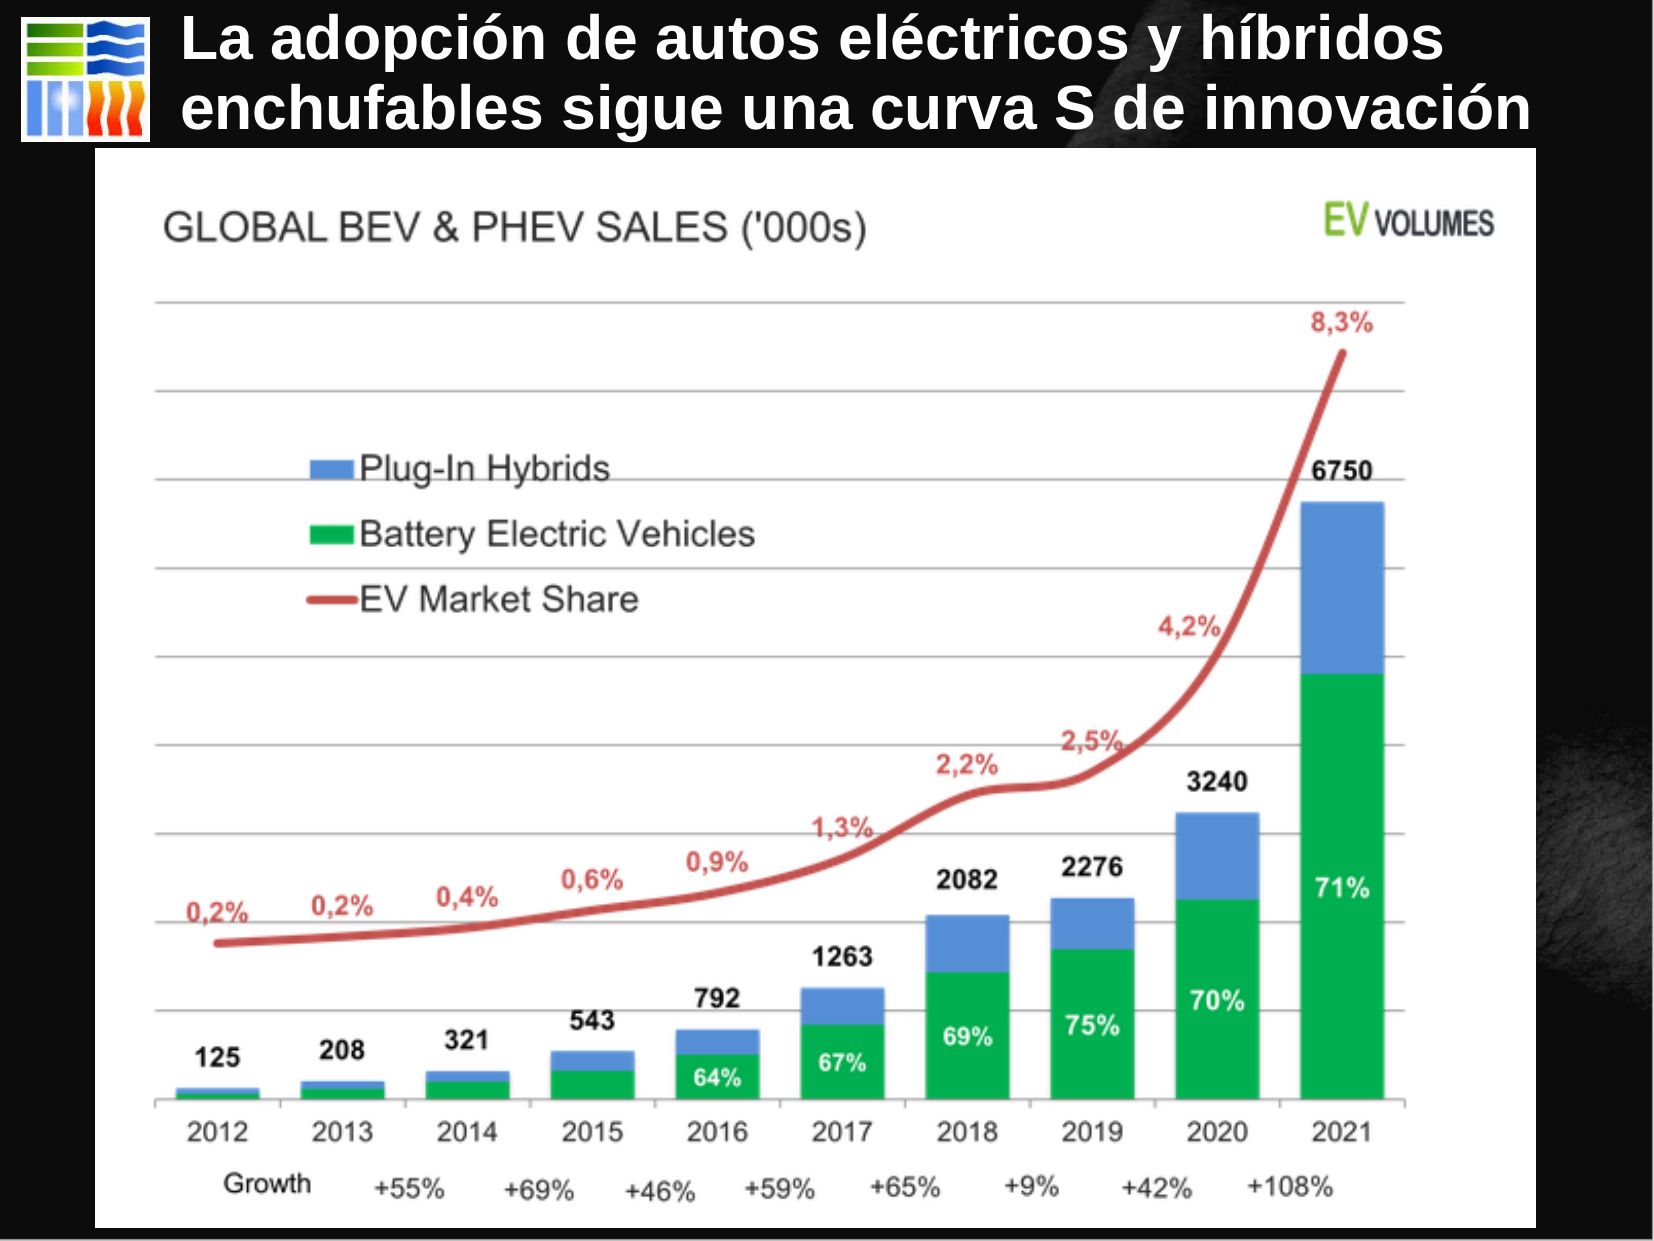

La adopción de autos eléctricos y híbridos enchufables sigue una curva S de innovación